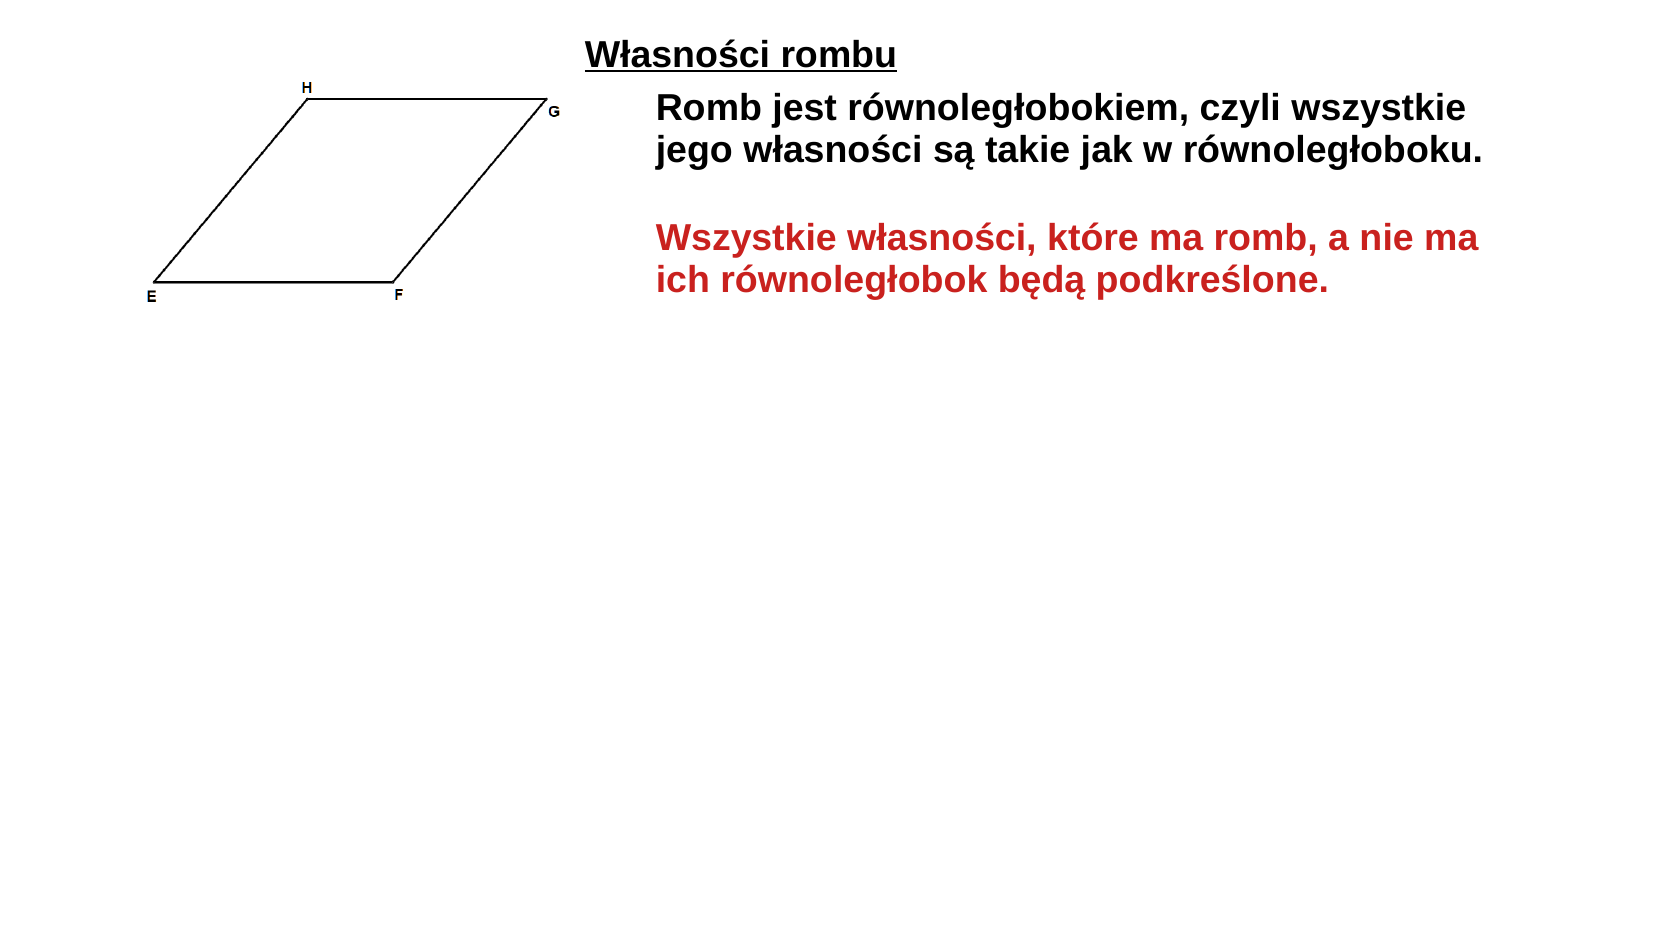

Własności rombu
Romb jest równoległobokiem, czyli wszystkie jego własności są takie jak w równoległoboku.
Wszystkie własności, które ma romb, a nie ma ich równoległobok będą podkreślone.